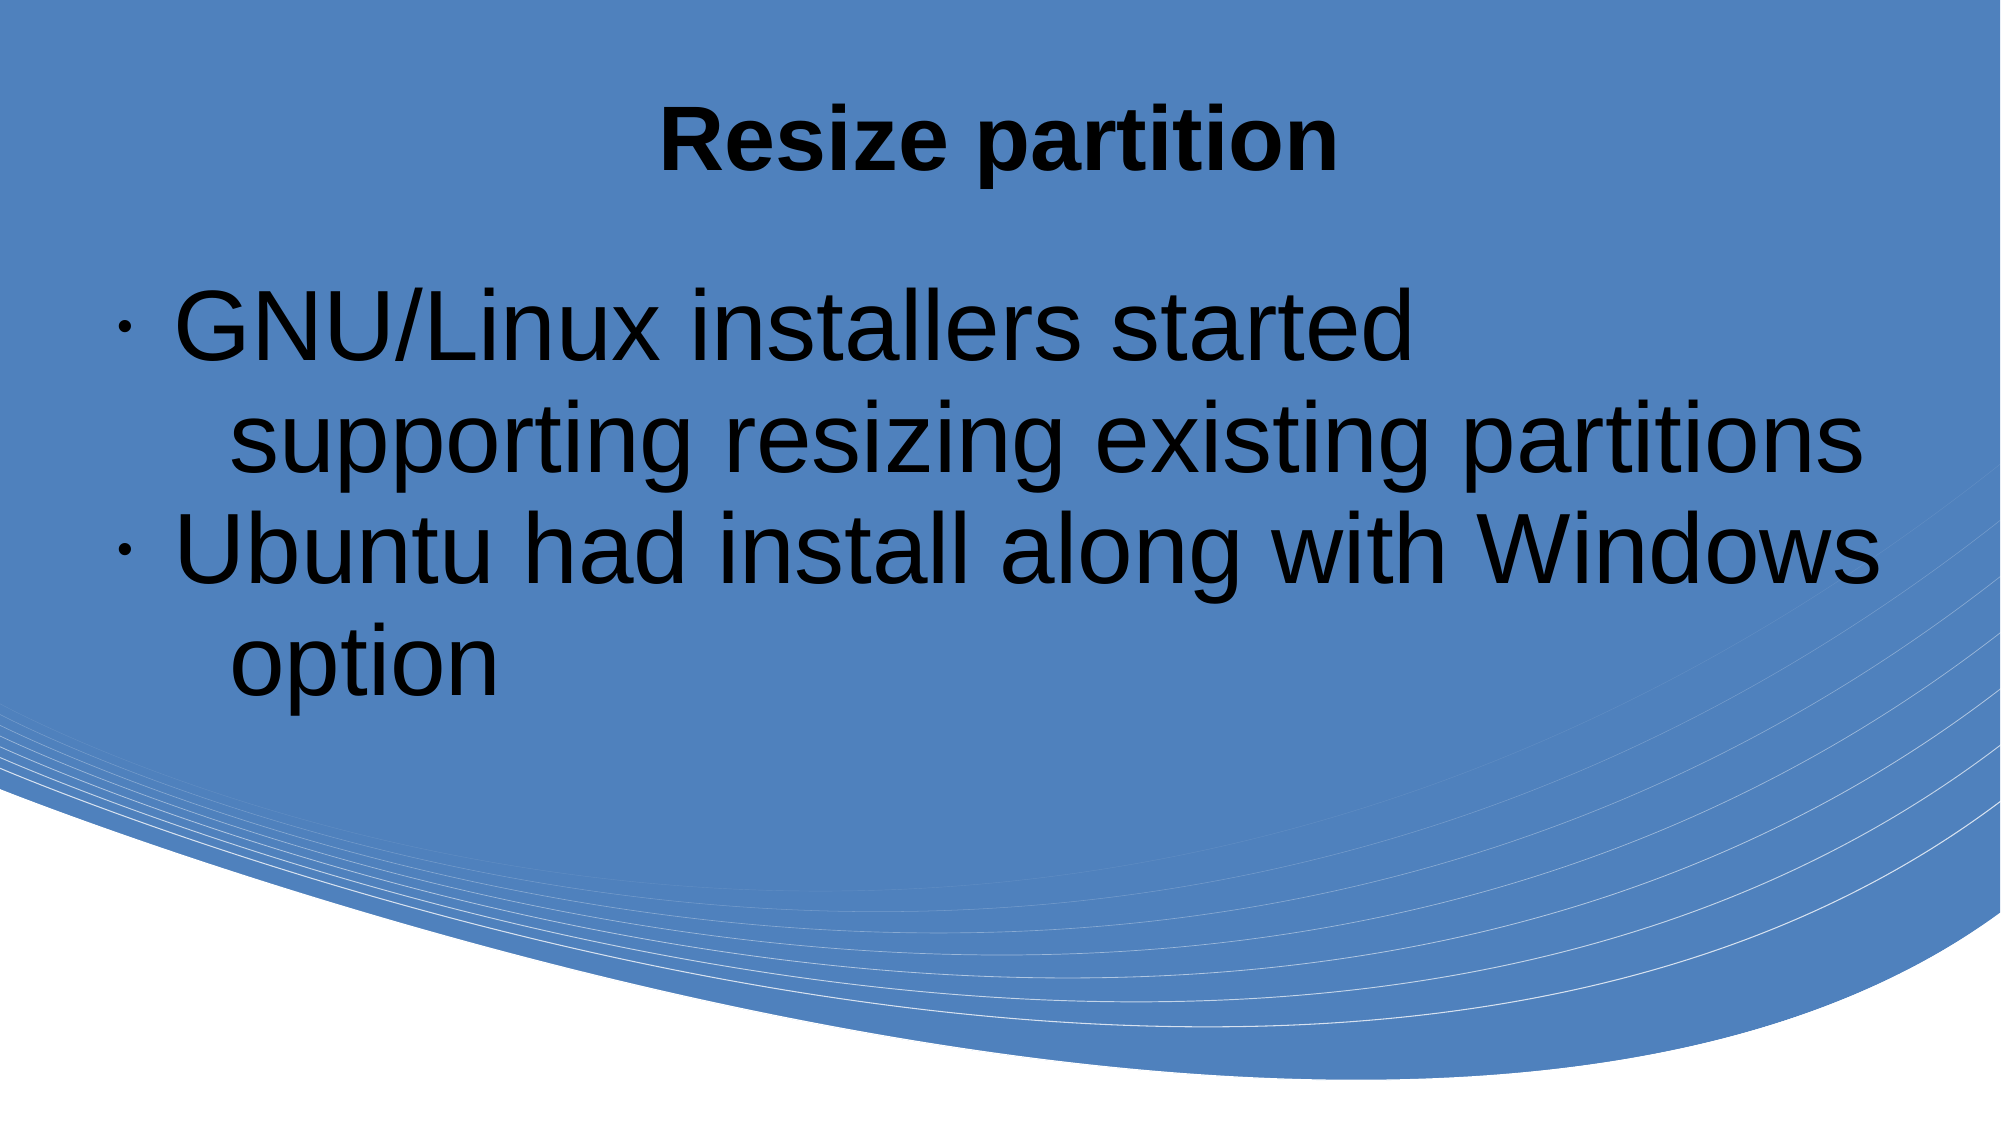

# Resize partition
GNU/Linux installers started supporting resizing existing partitions
Ubuntu had install along with Windows option